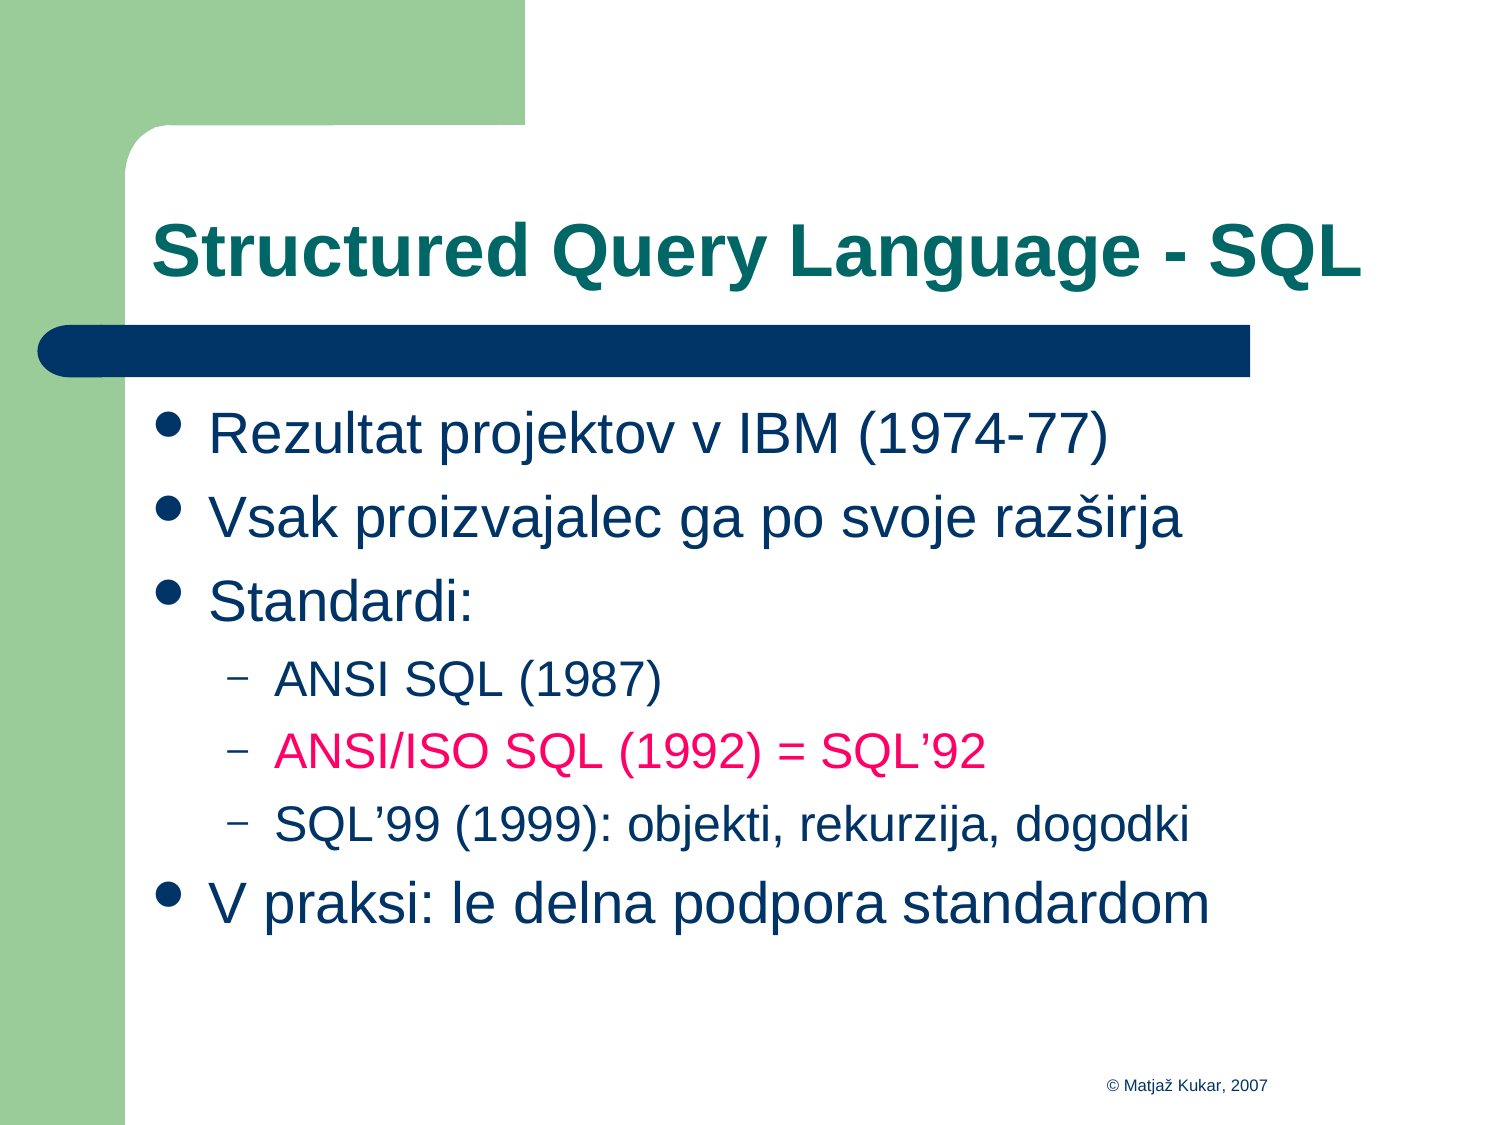

# Structured Query Language - SQL
Rezultat projektov v IBM (1974-77)
Vsak proizvajalec ga po svoje razširja
Standardi:
ANSI SQL (1987)
ANSI/ISO SQL (1992) = SQL’92
SQL’99 (1999): objekti, rekurzija, dogodki
V praksi: le delna podpora standardom
© Matjaž Kukar, 2007